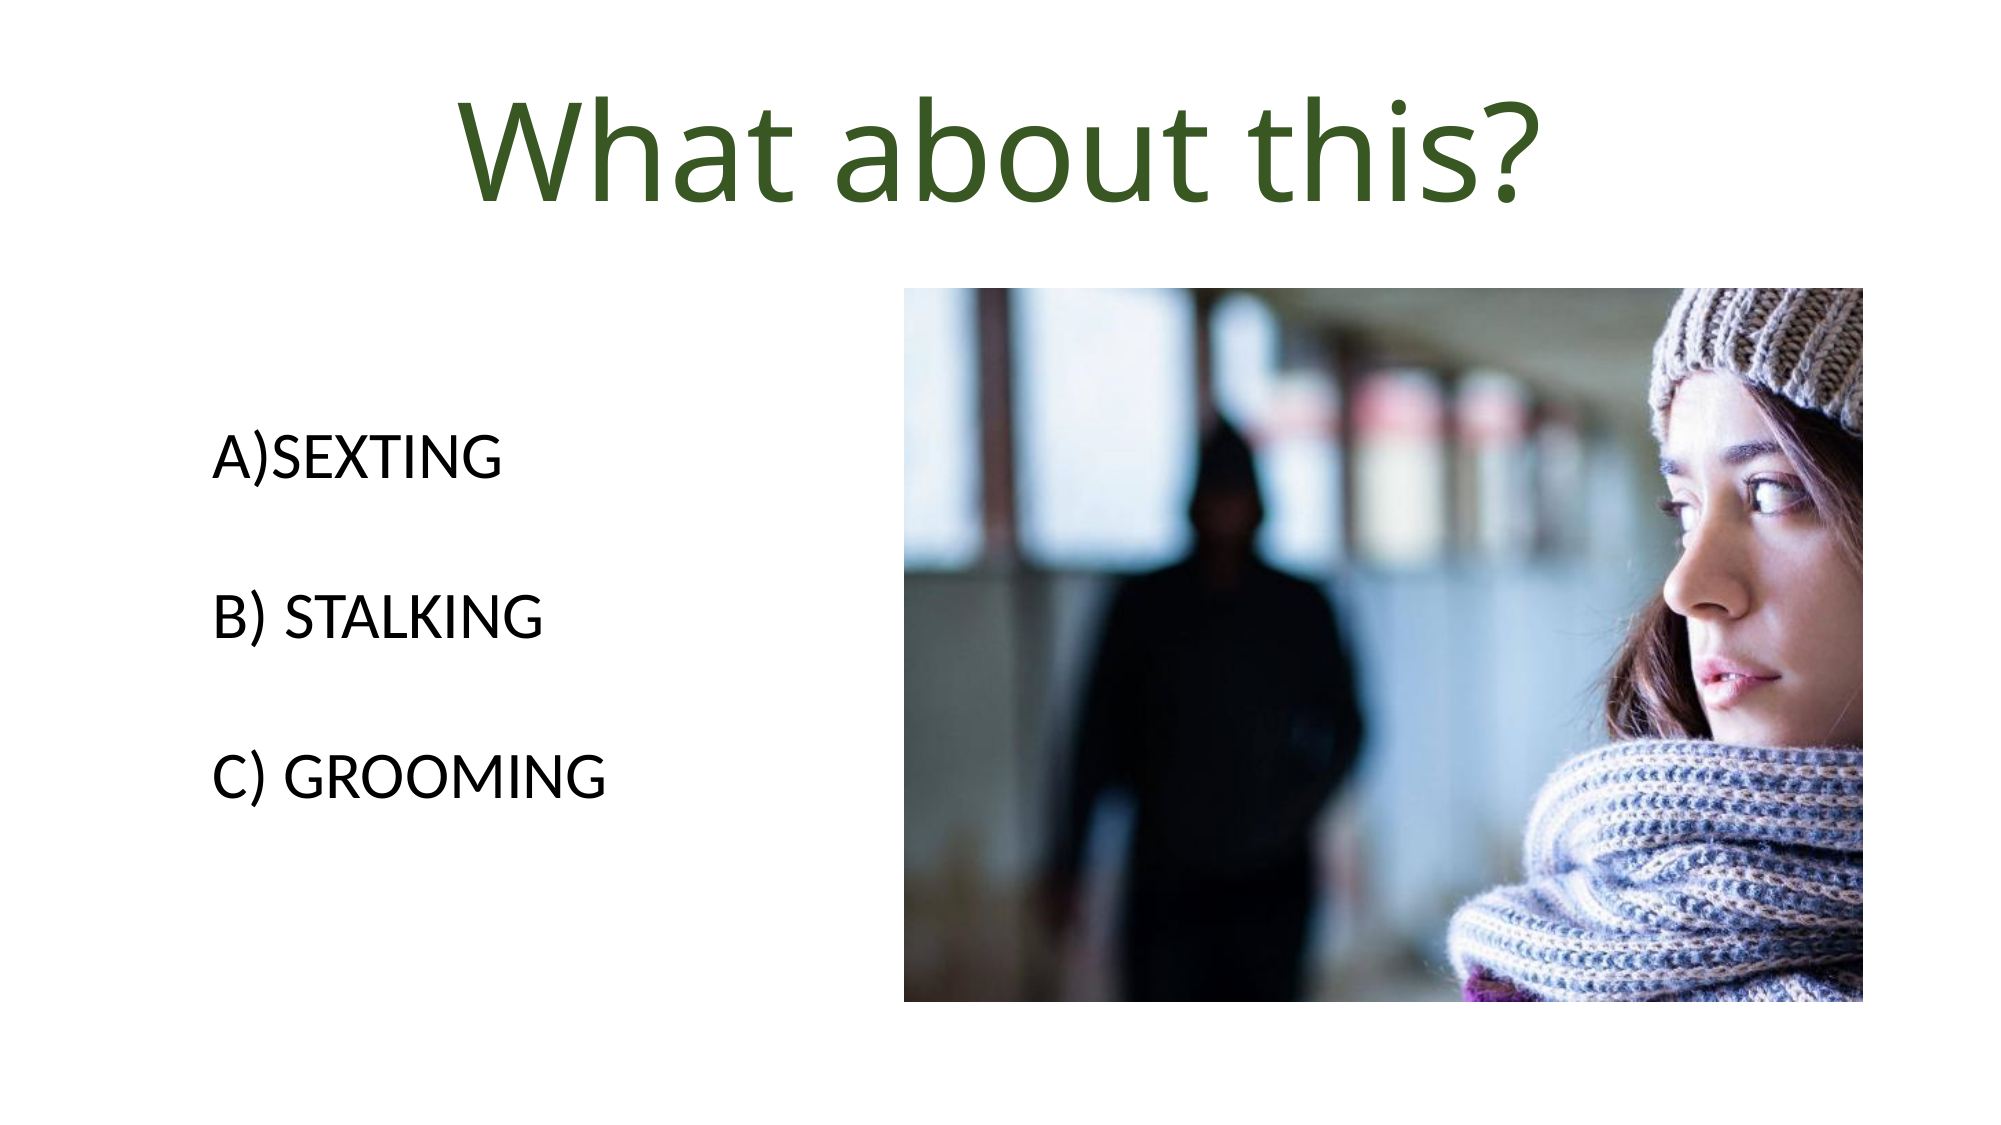

What about this?
A)SEXTING
B) STALKING
C) GROOMING